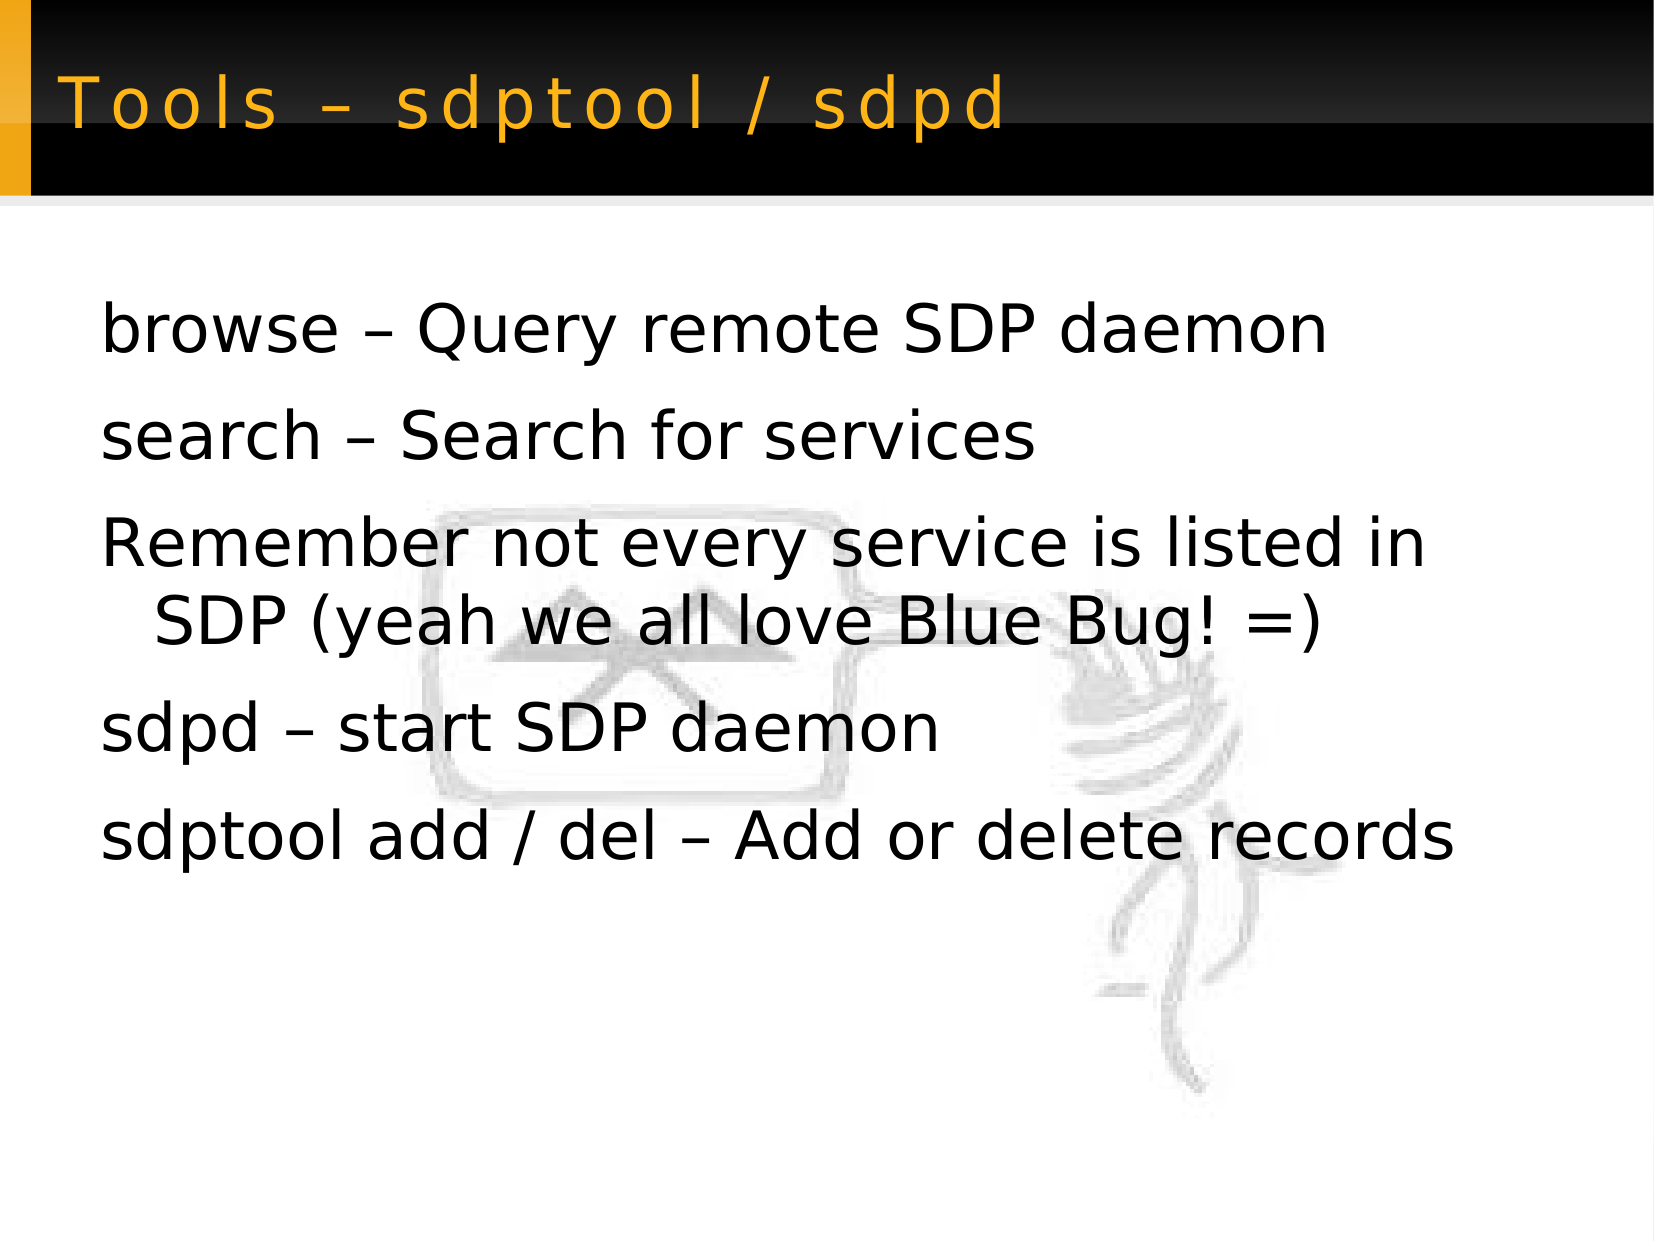

# Tools – sdptool / sdpd
browse – Query remote SDP daemon
search – Search for services
Remember not every service is listed in SDP (yeah we all love Blue Bug! =)
sdpd – start SDP daemon
sdptool add / del – Add or delete records